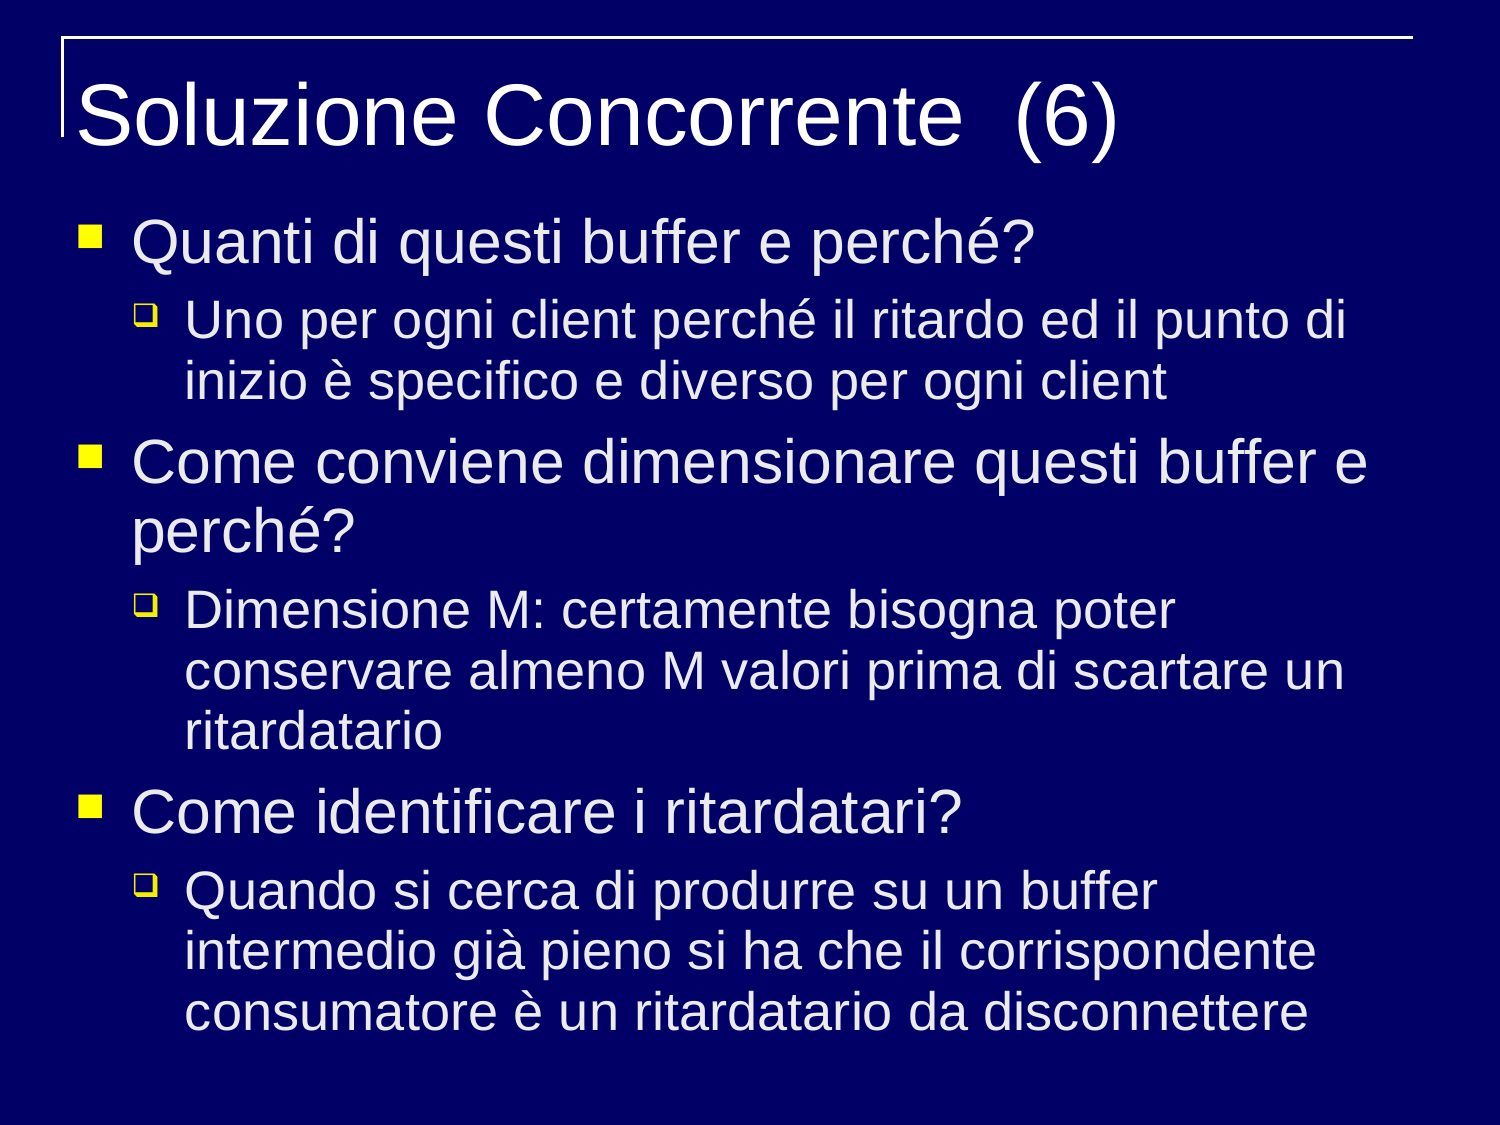

# Soluzione Concorrente (6)
Quanti di questi buffer e perché?
Uno per ogni client perché il ritardo ed il punto di inizio è specifico e diverso per ogni client
Come conviene dimensionare questi buffer e perché?
Dimensione M: certamente bisogna poter conservare almeno M valori prima di scartare un ritardatario
Come identificare i ritardatari?
Quando si cerca di produrre su un buffer intermedio già pieno si ha che il corrispondente consumatore è un ritardatario da disconnettere